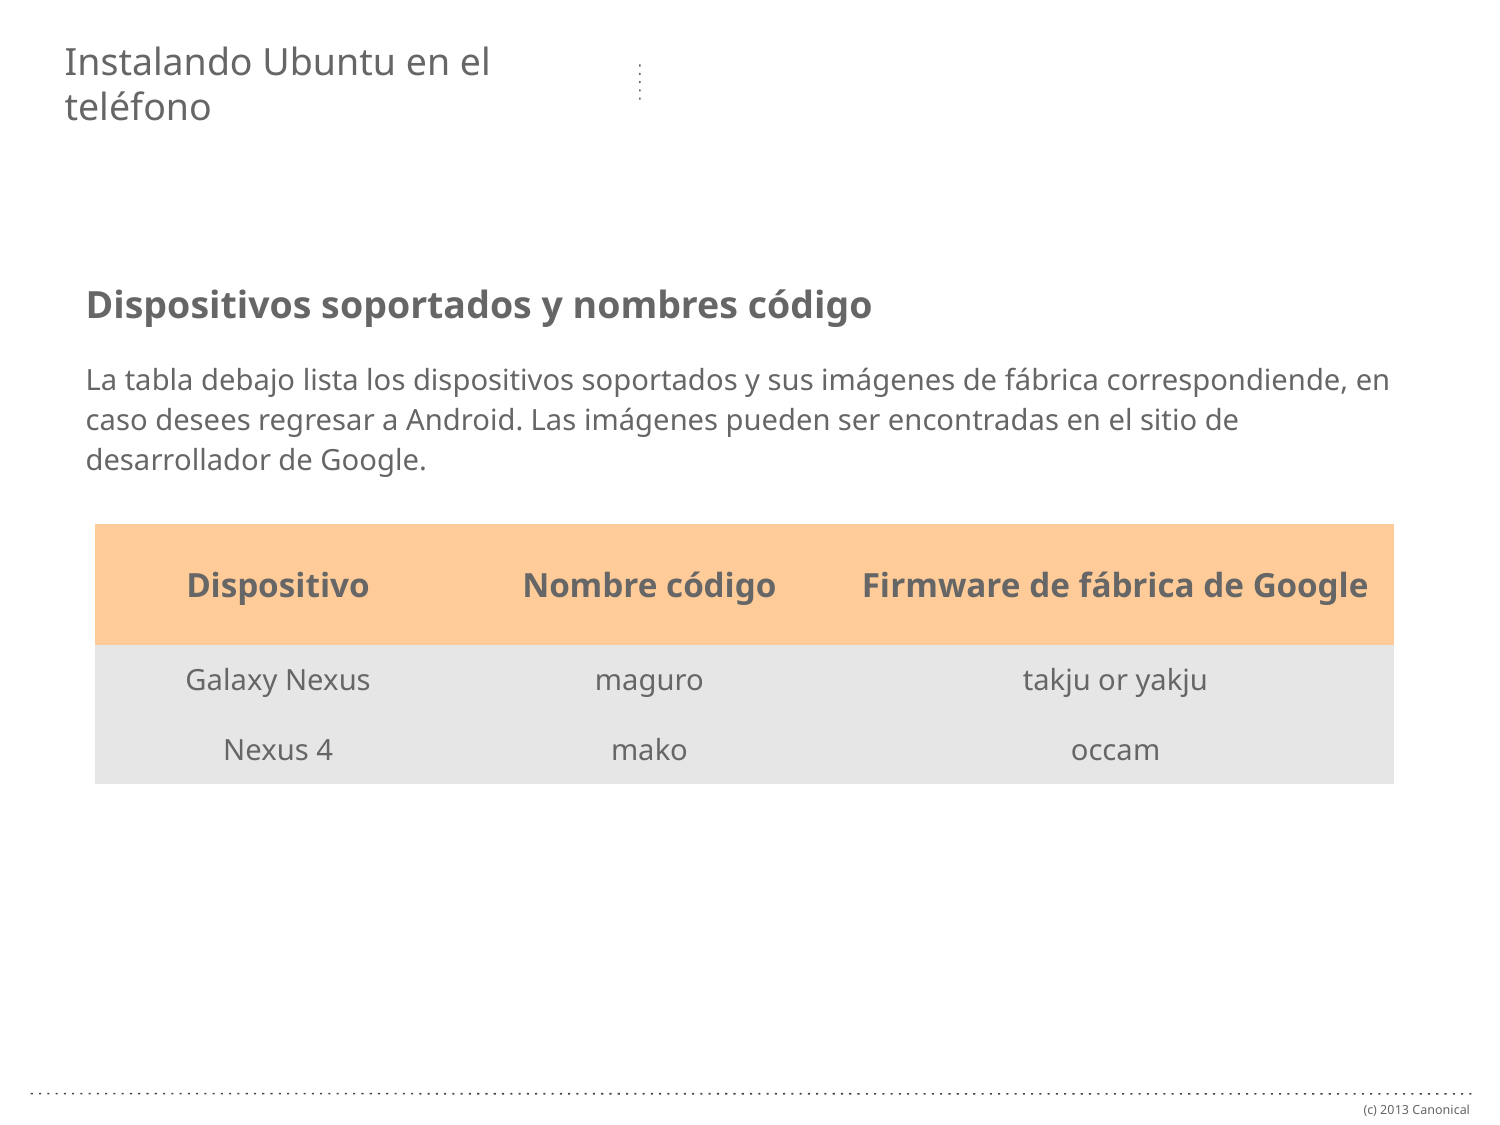

# Instalando Ubuntu en el teléfono
Dispositivos soportados y nombres código
La tabla debajo lista los dispositivos soportados y sus imágenes de fábrica correspondiende, en caso desees regresar a Android. Las imágenes pueden ser encontradas en el sitio de desarrollador de Google.
| Dispositivo | Nombre código | Firmware de fábrica de Google |
| --- | --- | --- |
| Galaxy Nexus | maguro | takju or yakju |
| Nexus 4 | mako | occam |
(c) 2013 Canonical